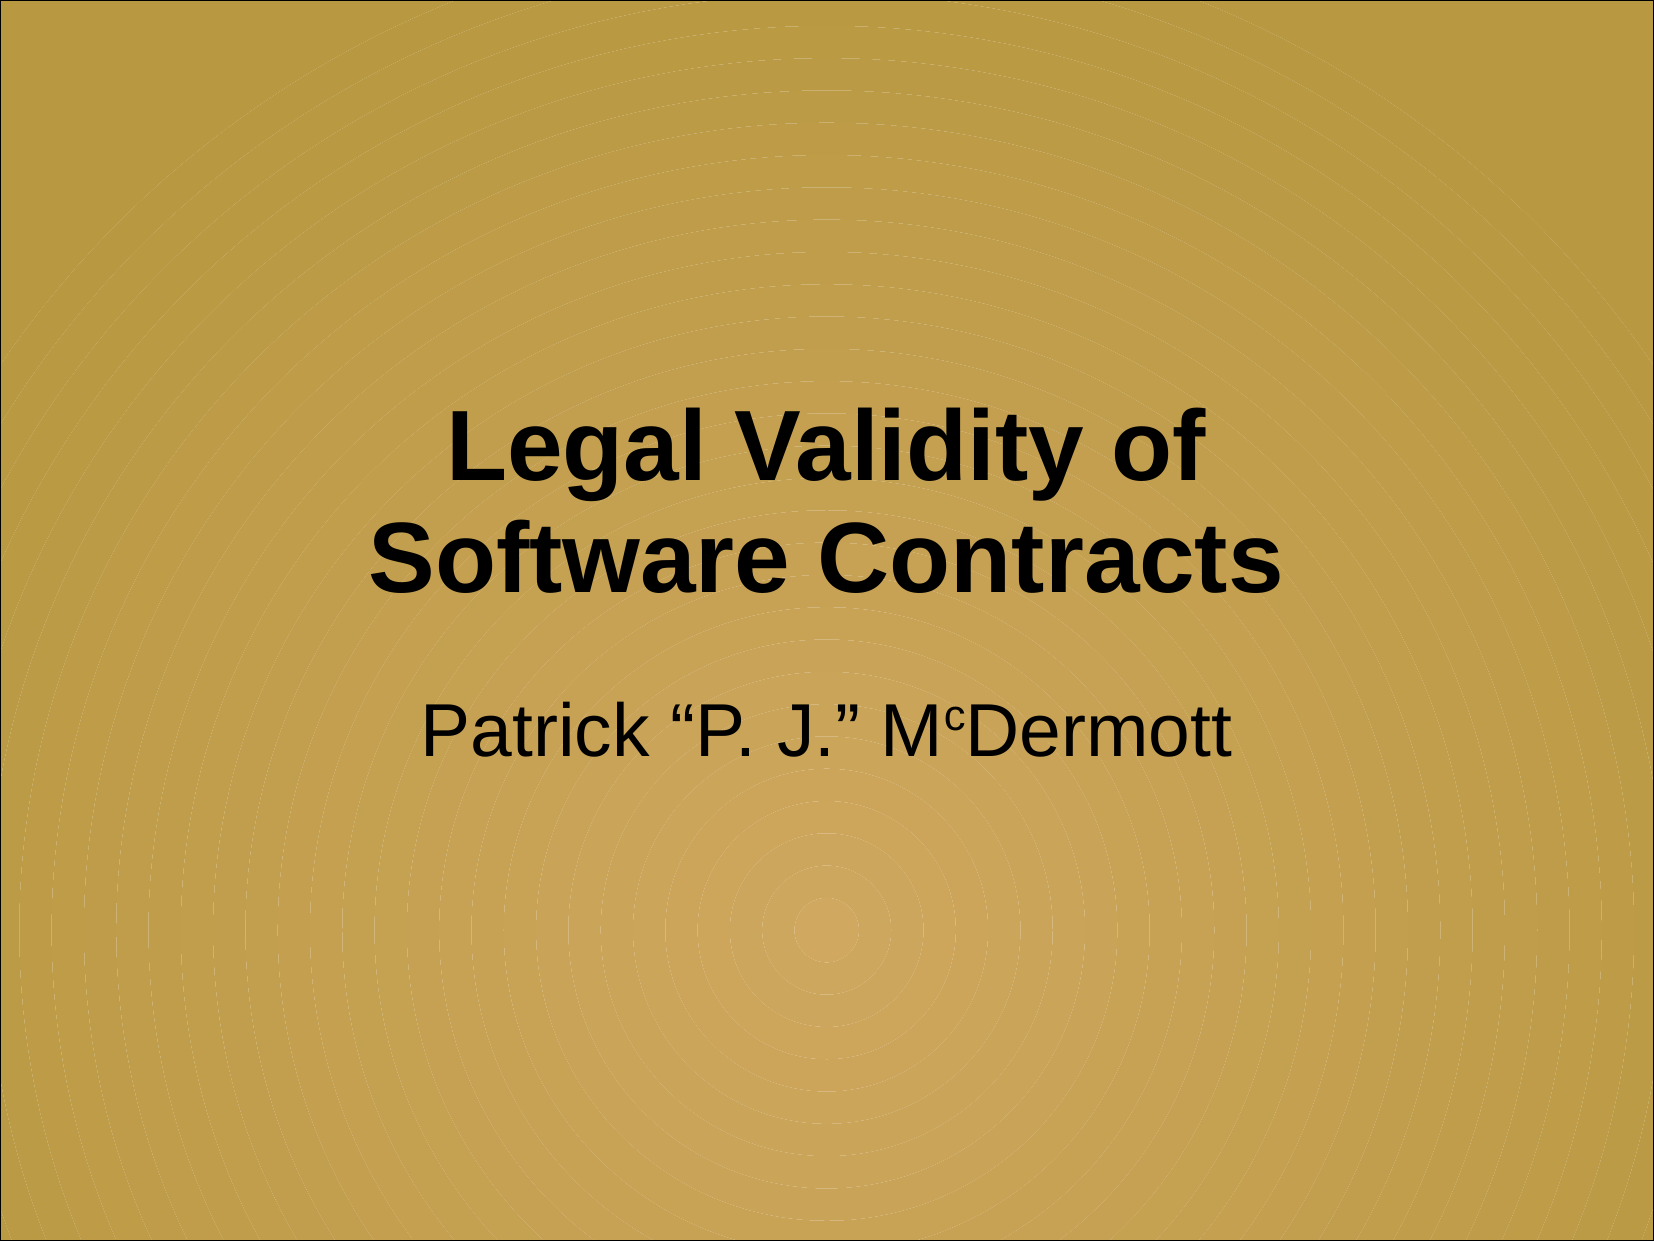

# Legal Validity of Software Contracts
Patrick “P. J.” McDermott